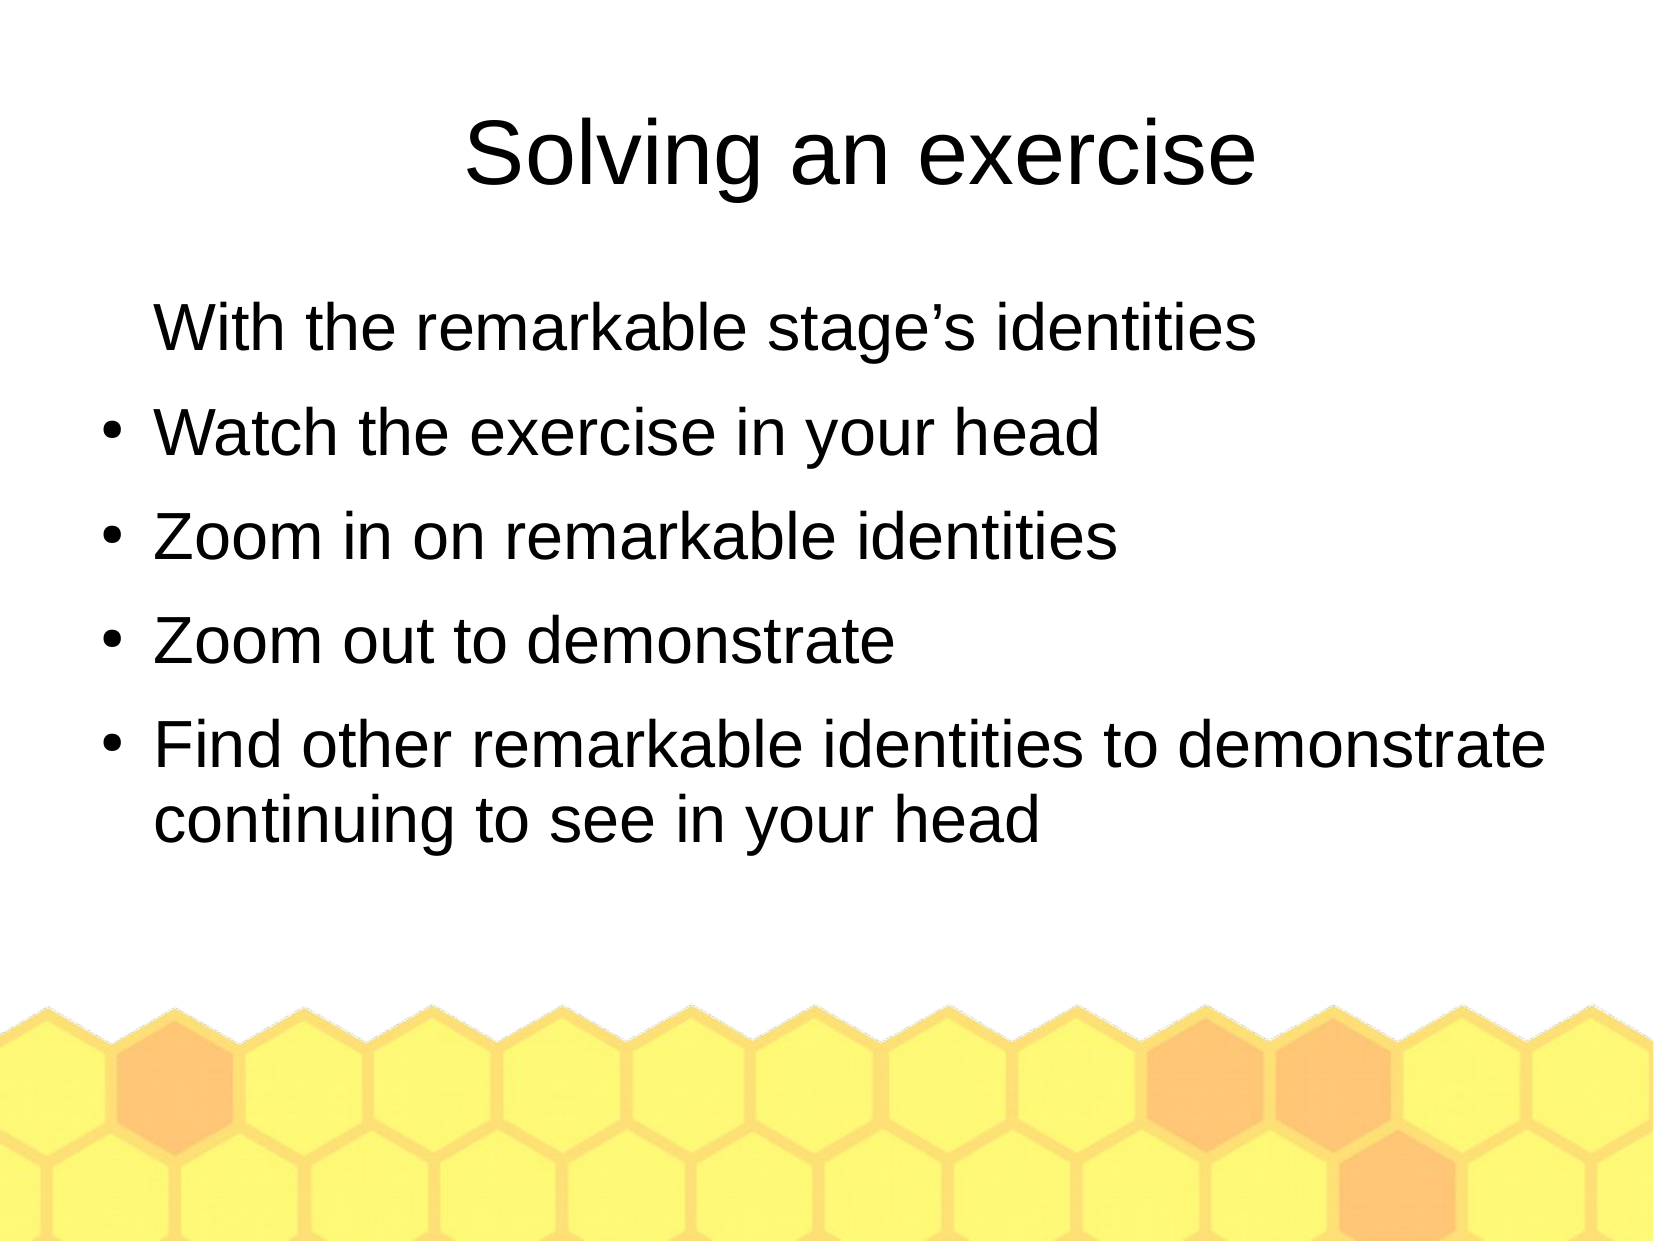

# Solving an exercise
With the remarkable stage’s identities
Watch the exercise in your head
Zoom in on remarkable identities
Zoom out to demonstrate
Find other remarkable identities to demonstrate continuing to see in your head